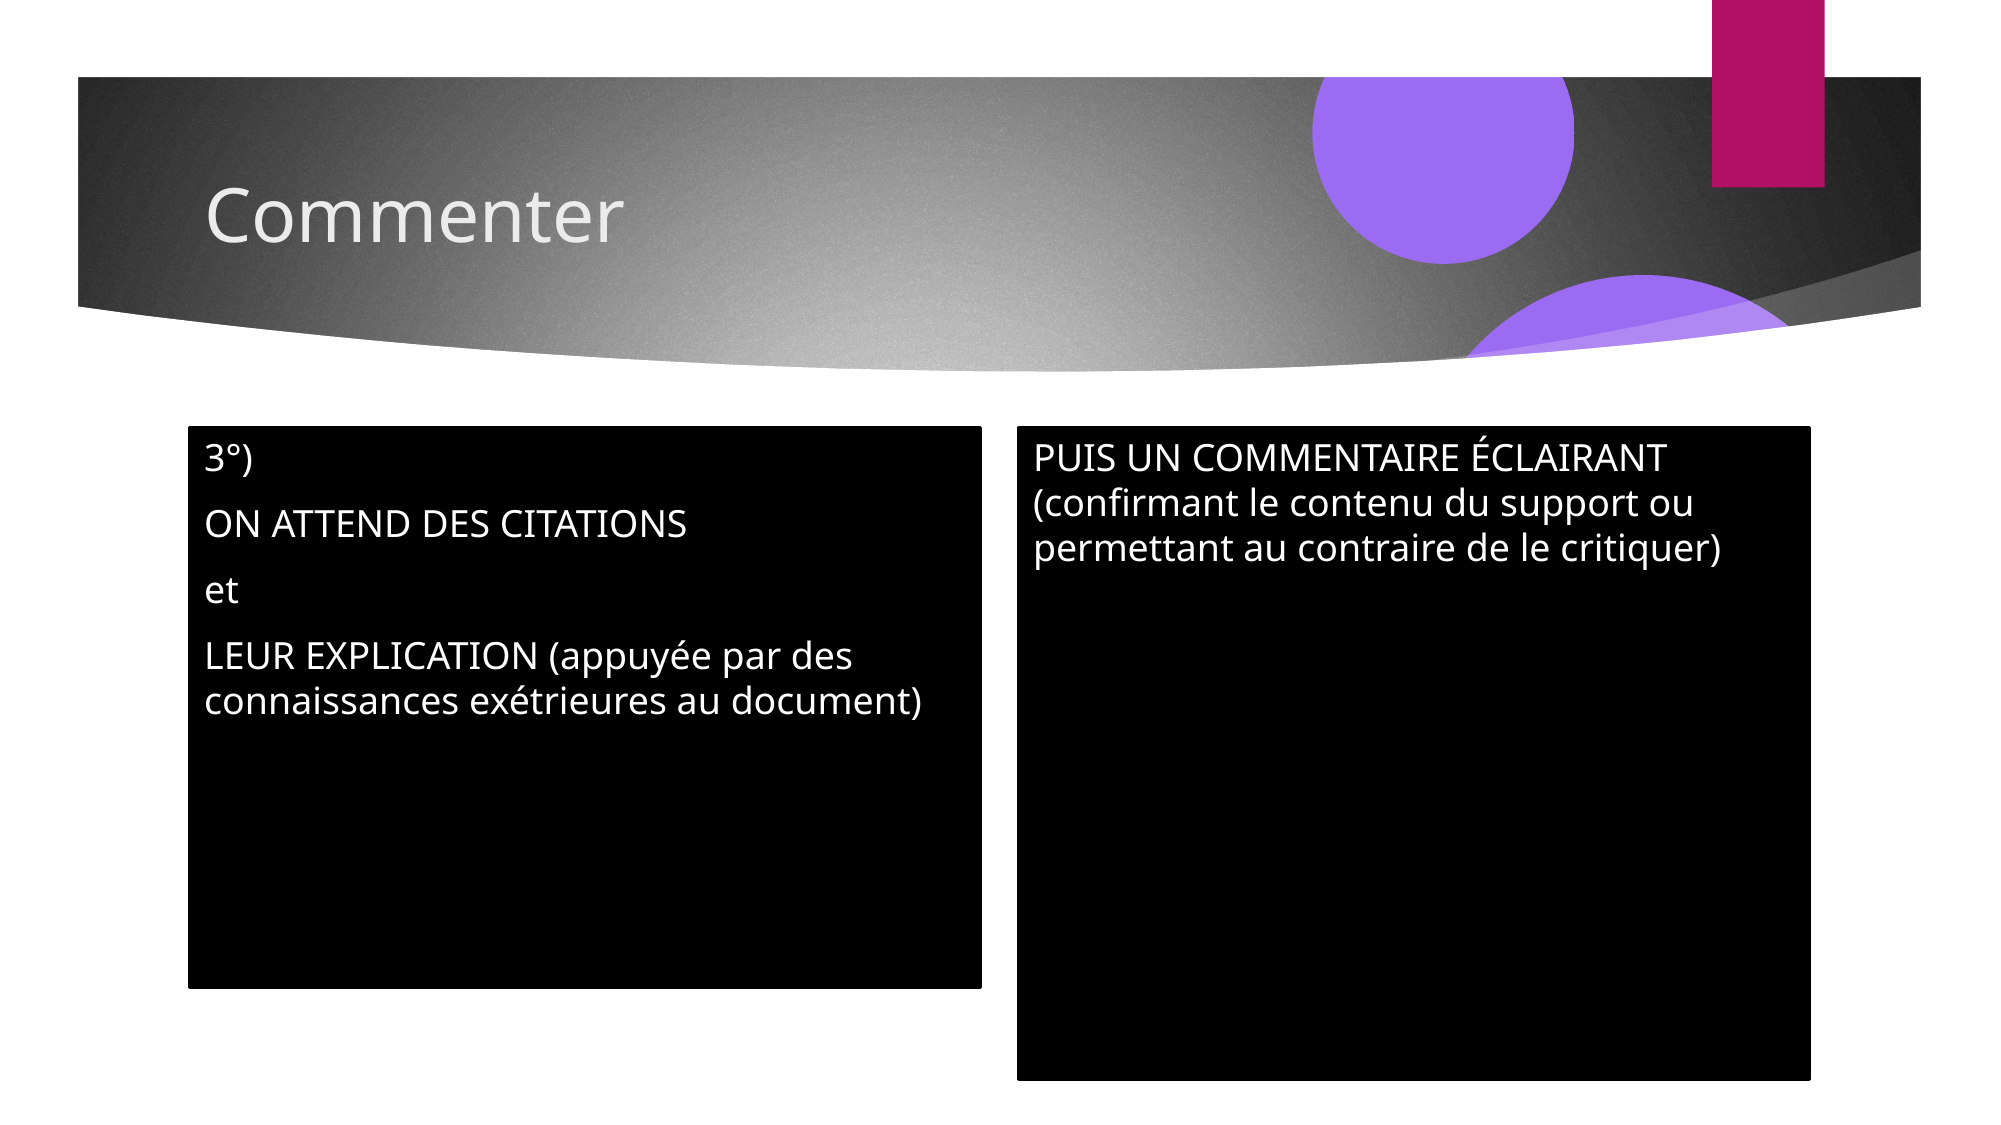

# Commenter
3°)
ON ATTEND DES CITATIONS
et
LEUR EXPLICATION (appuyée par des connaissances exétrieures au document)
PUIS UN COMMENTAIRE ÉCLAIRANT (confirmant le contenu du support ou permettant au contraire de le critiquer)